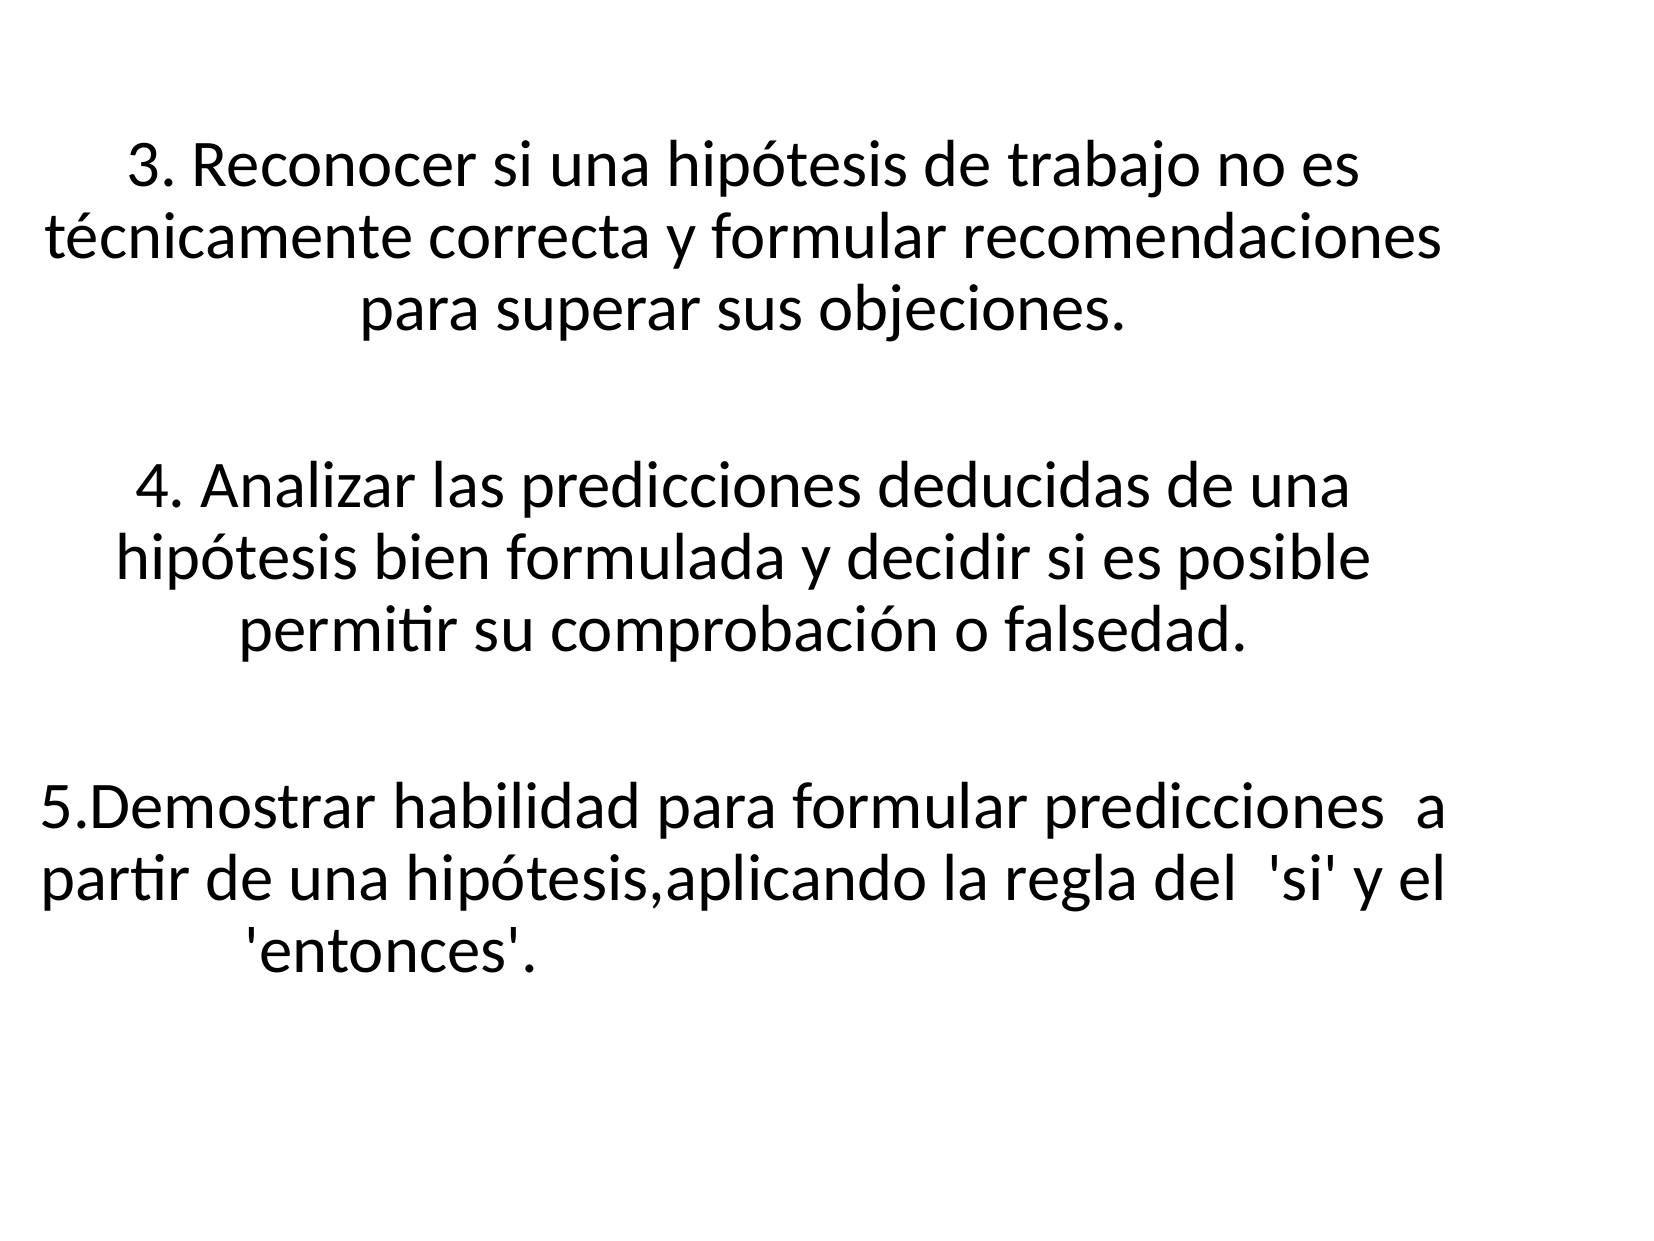

# 3. Reconocer si una hipótesis de trabajo no es técnicamente correcta y formular recomendaciones para superar sus objeciones.
4. Analizar las predicciones deducidas de una hipótesis bien formulada y decidir si es posible permitir su comprobación o falsedad.
5.Demostrar habilidad para formular predicciones a partir de una hipótesis,aplicando la regla del 'si' y el 'entonces'.